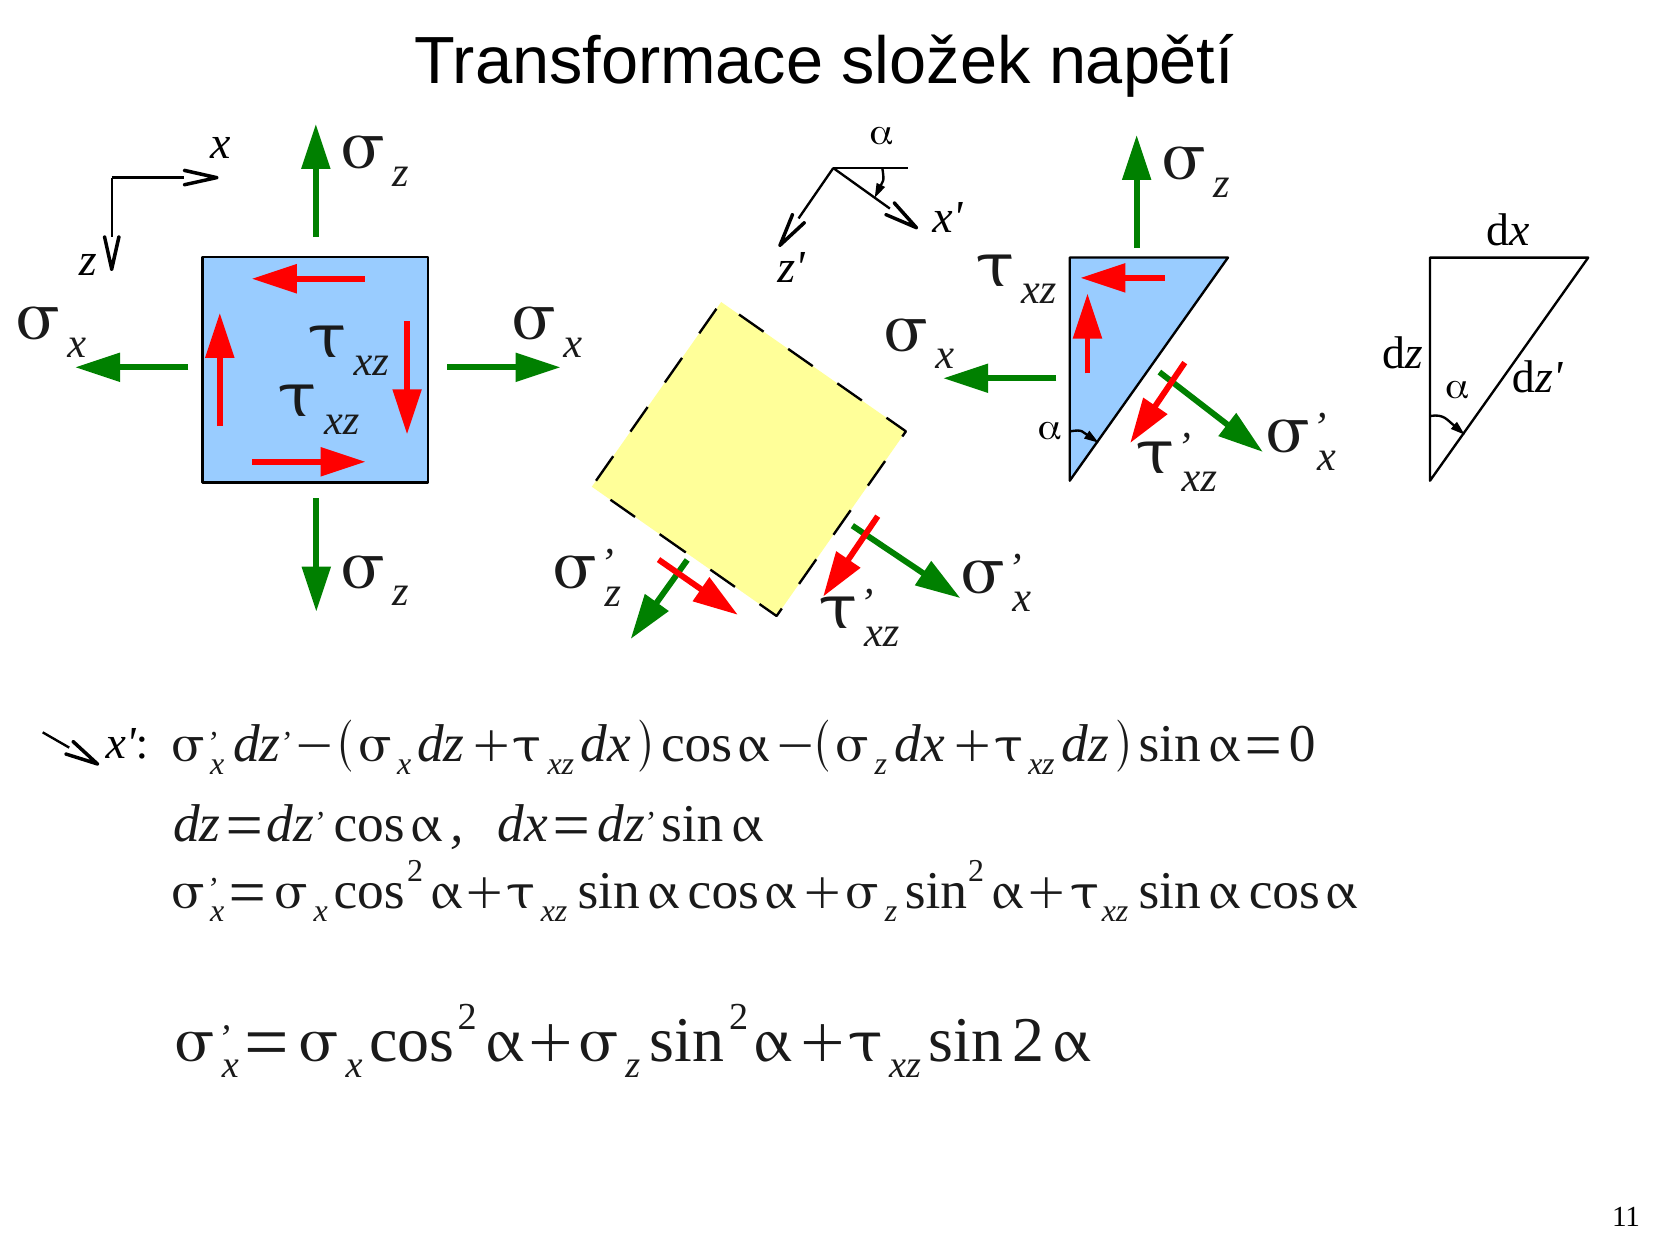

# Transformace složek napětí
x
a
x'
dx
z
z'
dz
dz'
a
a
x':
11